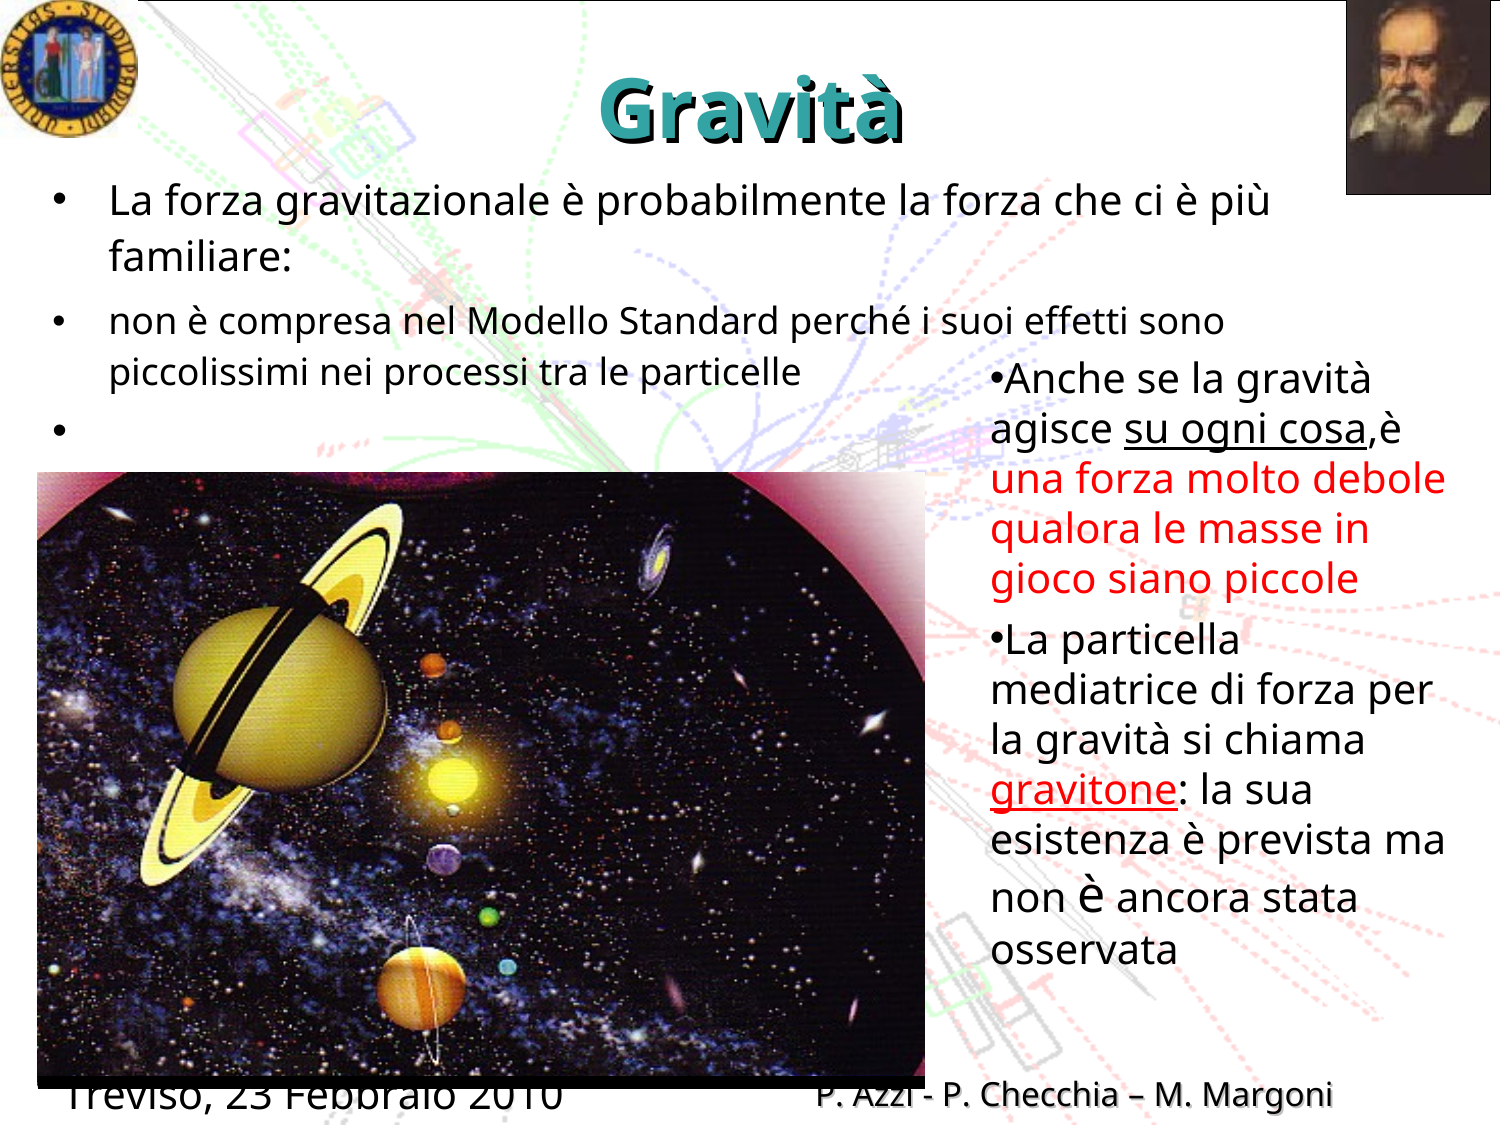

# Gravità
La forza gravitazionale è probabilmente la forza che ci è più familiare:
non è compresa nel Modello Standard perché i suoi effetti sono piccolissimi nei processi tra le particelle
Anche se la gravità agisce su ogni cosa,è una forza molto debole qualora le masse in gioco siano piccole
La particella mediatrice di forza per la gravità si chiama gravitone: la sua esistenza è prevista ma non è ancora stata osservata